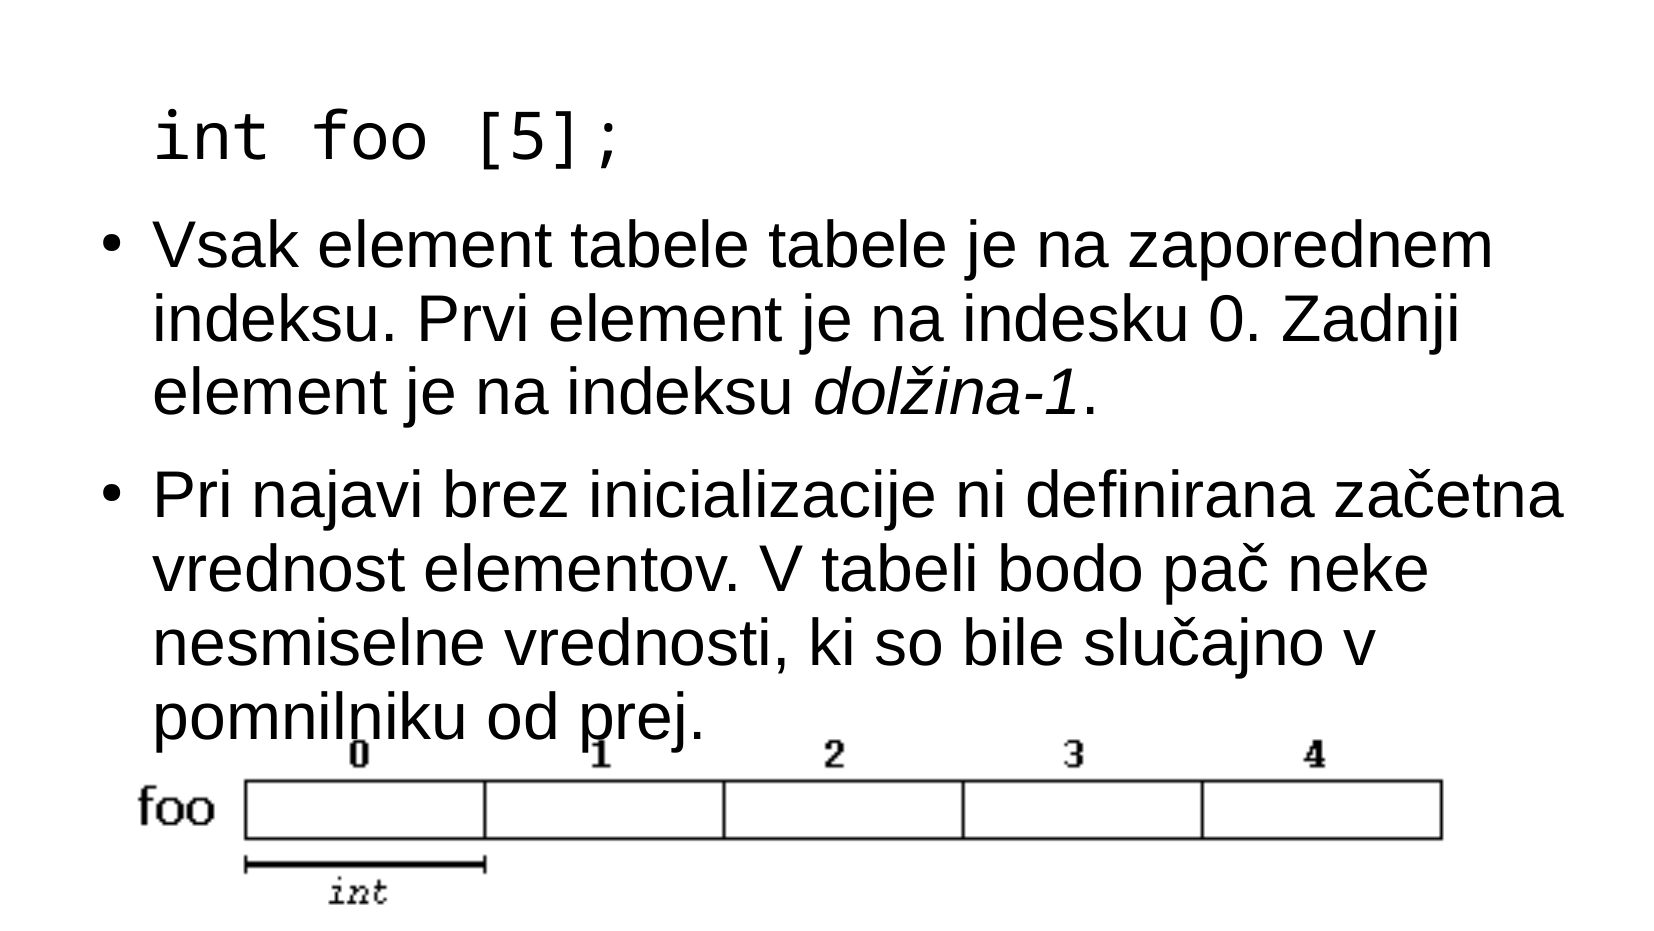

#
int foo [5];
Vsak element tabele tabele je na zaporednem indeksu. Prvi element je na indesku 0. Zadnji element je na indeksu dolžina-1.
Pri najavi brez inicializacije ni definirana začetna vrednost elementov. V tabeli bodo pač neke nesmiselne vrednosti, ki so bile slučajno v pomnilniku od prej.